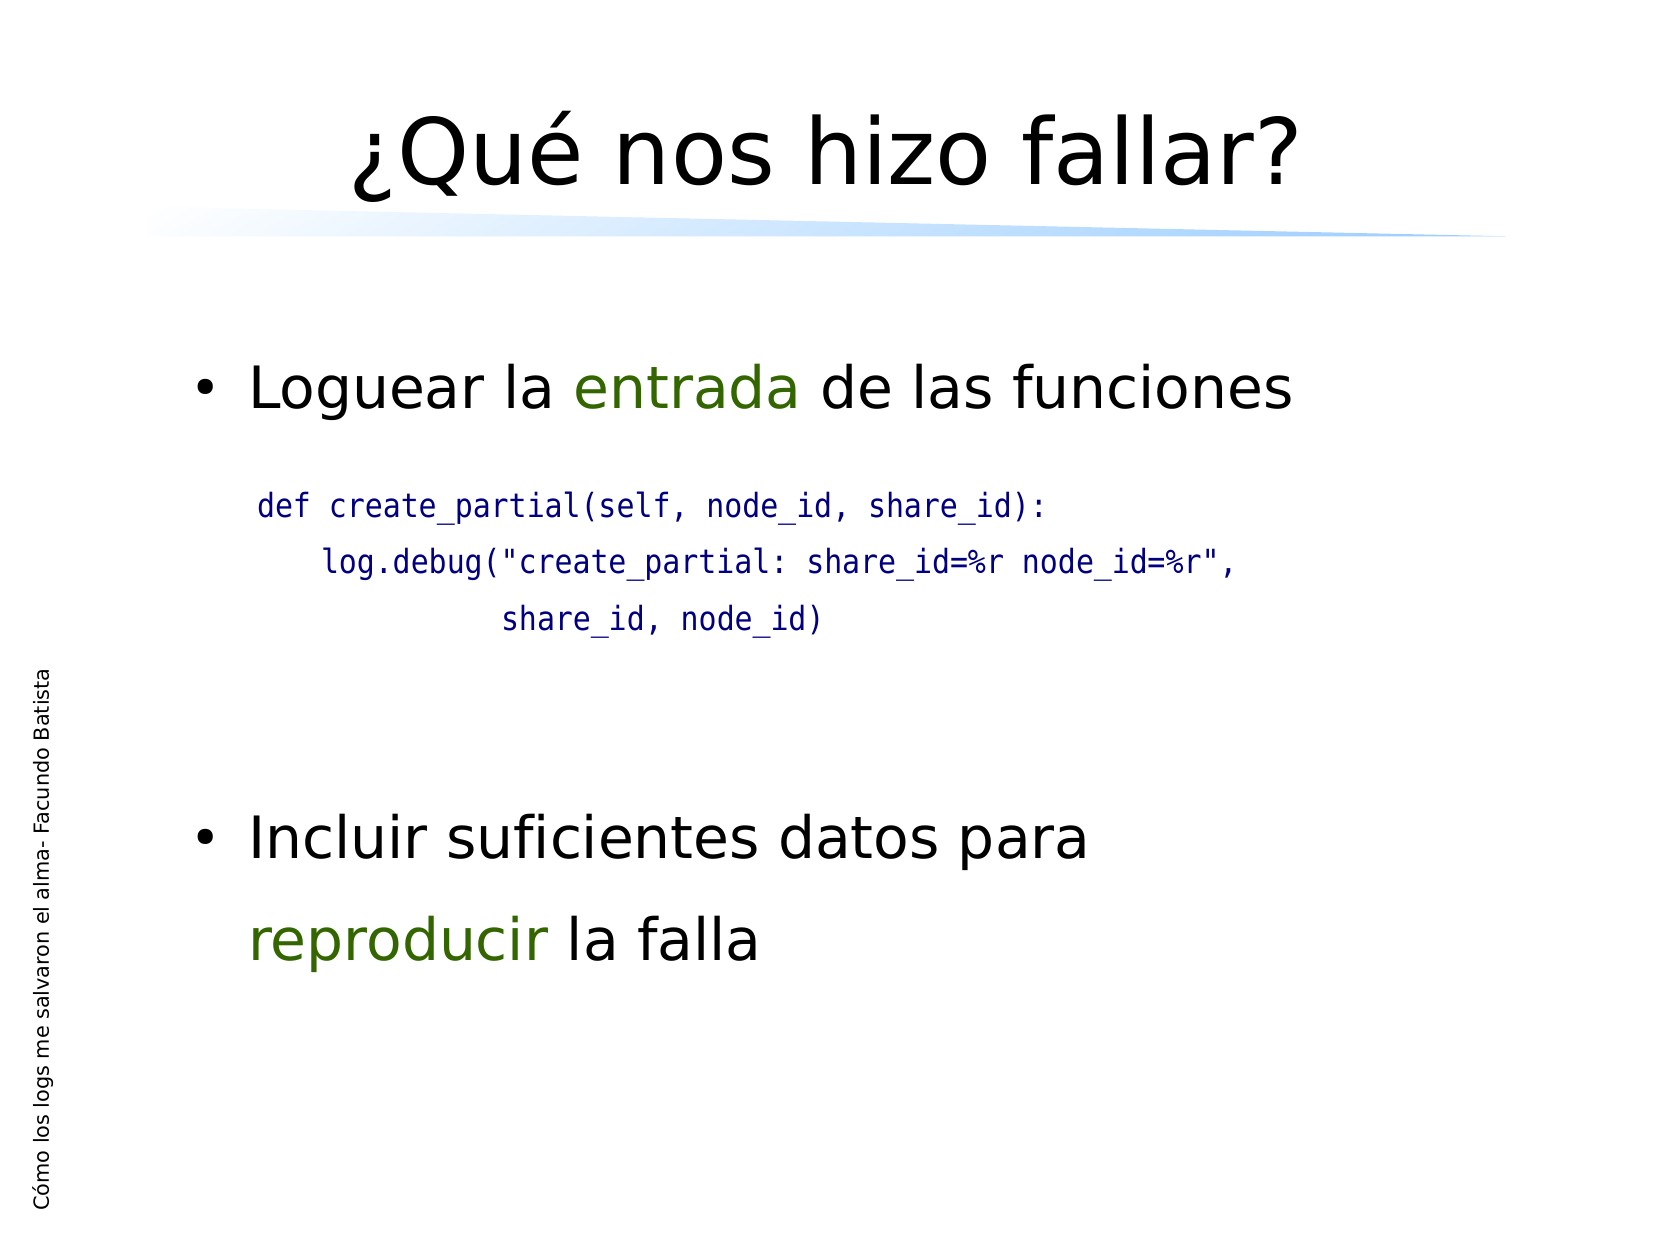

# ¿Qué nos hizo fallar?
Loguear la entrada de las funciones
 def create_partial(self, node_id, share_id):
 log.debug("create_partial: share_id=%r node_id=%r",
 share_id, node_id)
Incluir suficientes datos para reproducir la falla